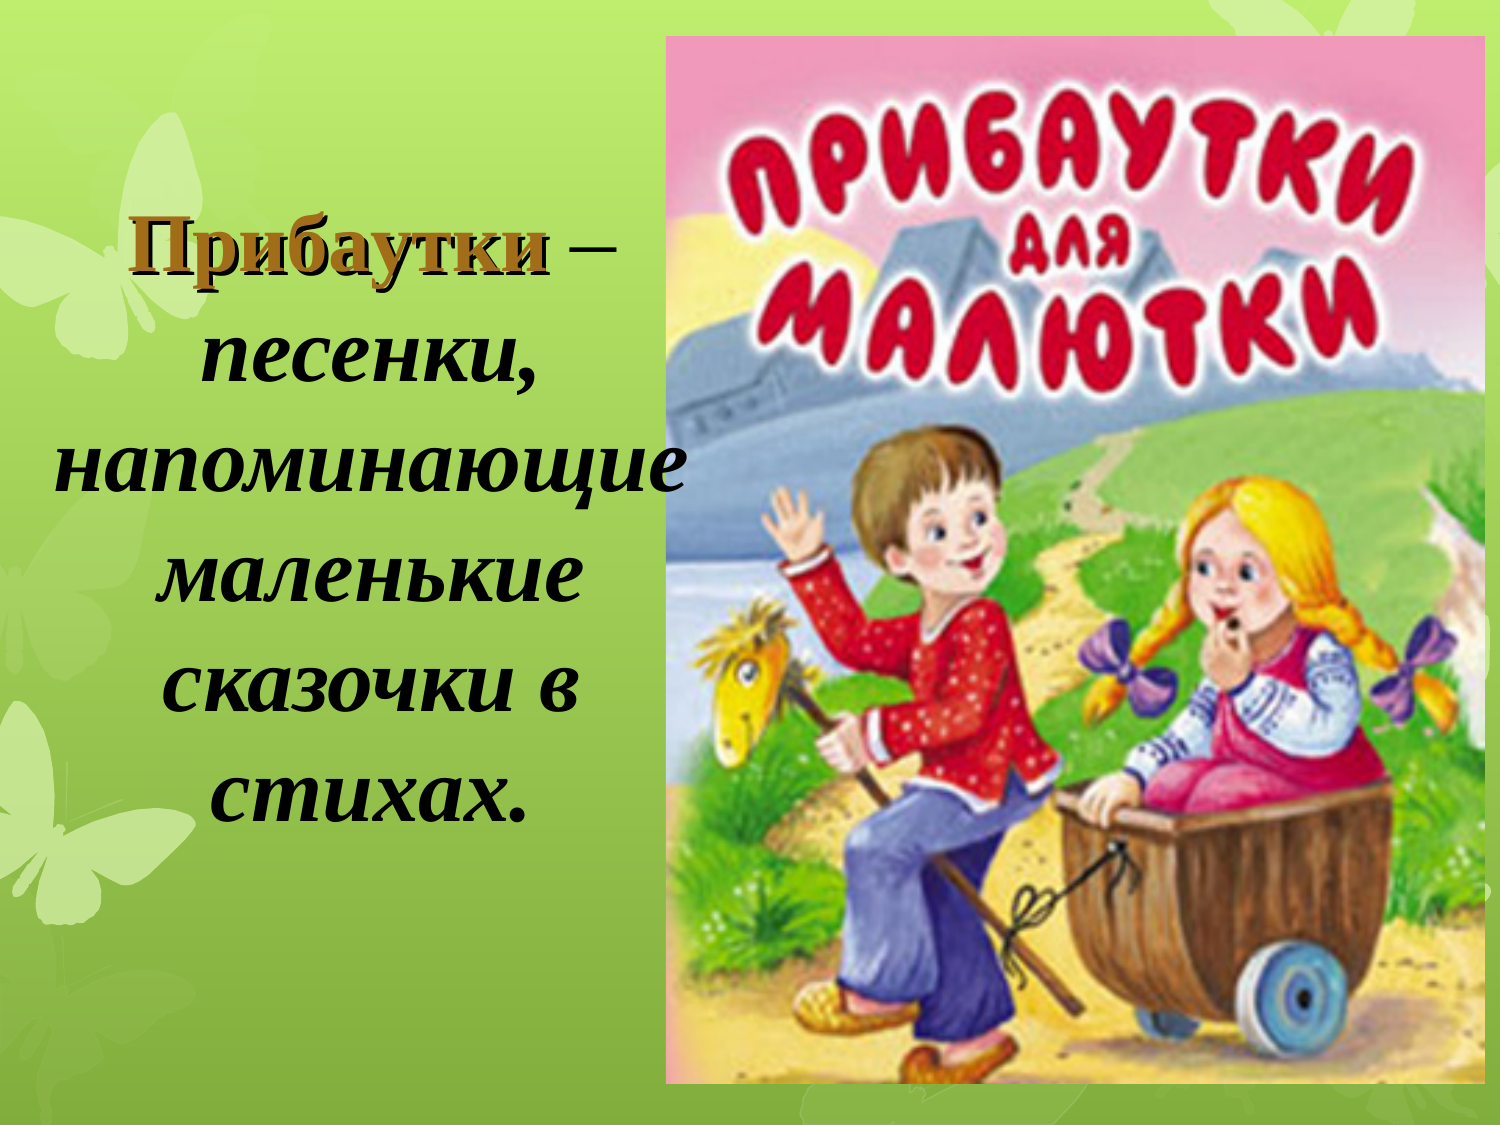

Прибаутки – песенки, напоминающие маленькие сказочки в стихах.